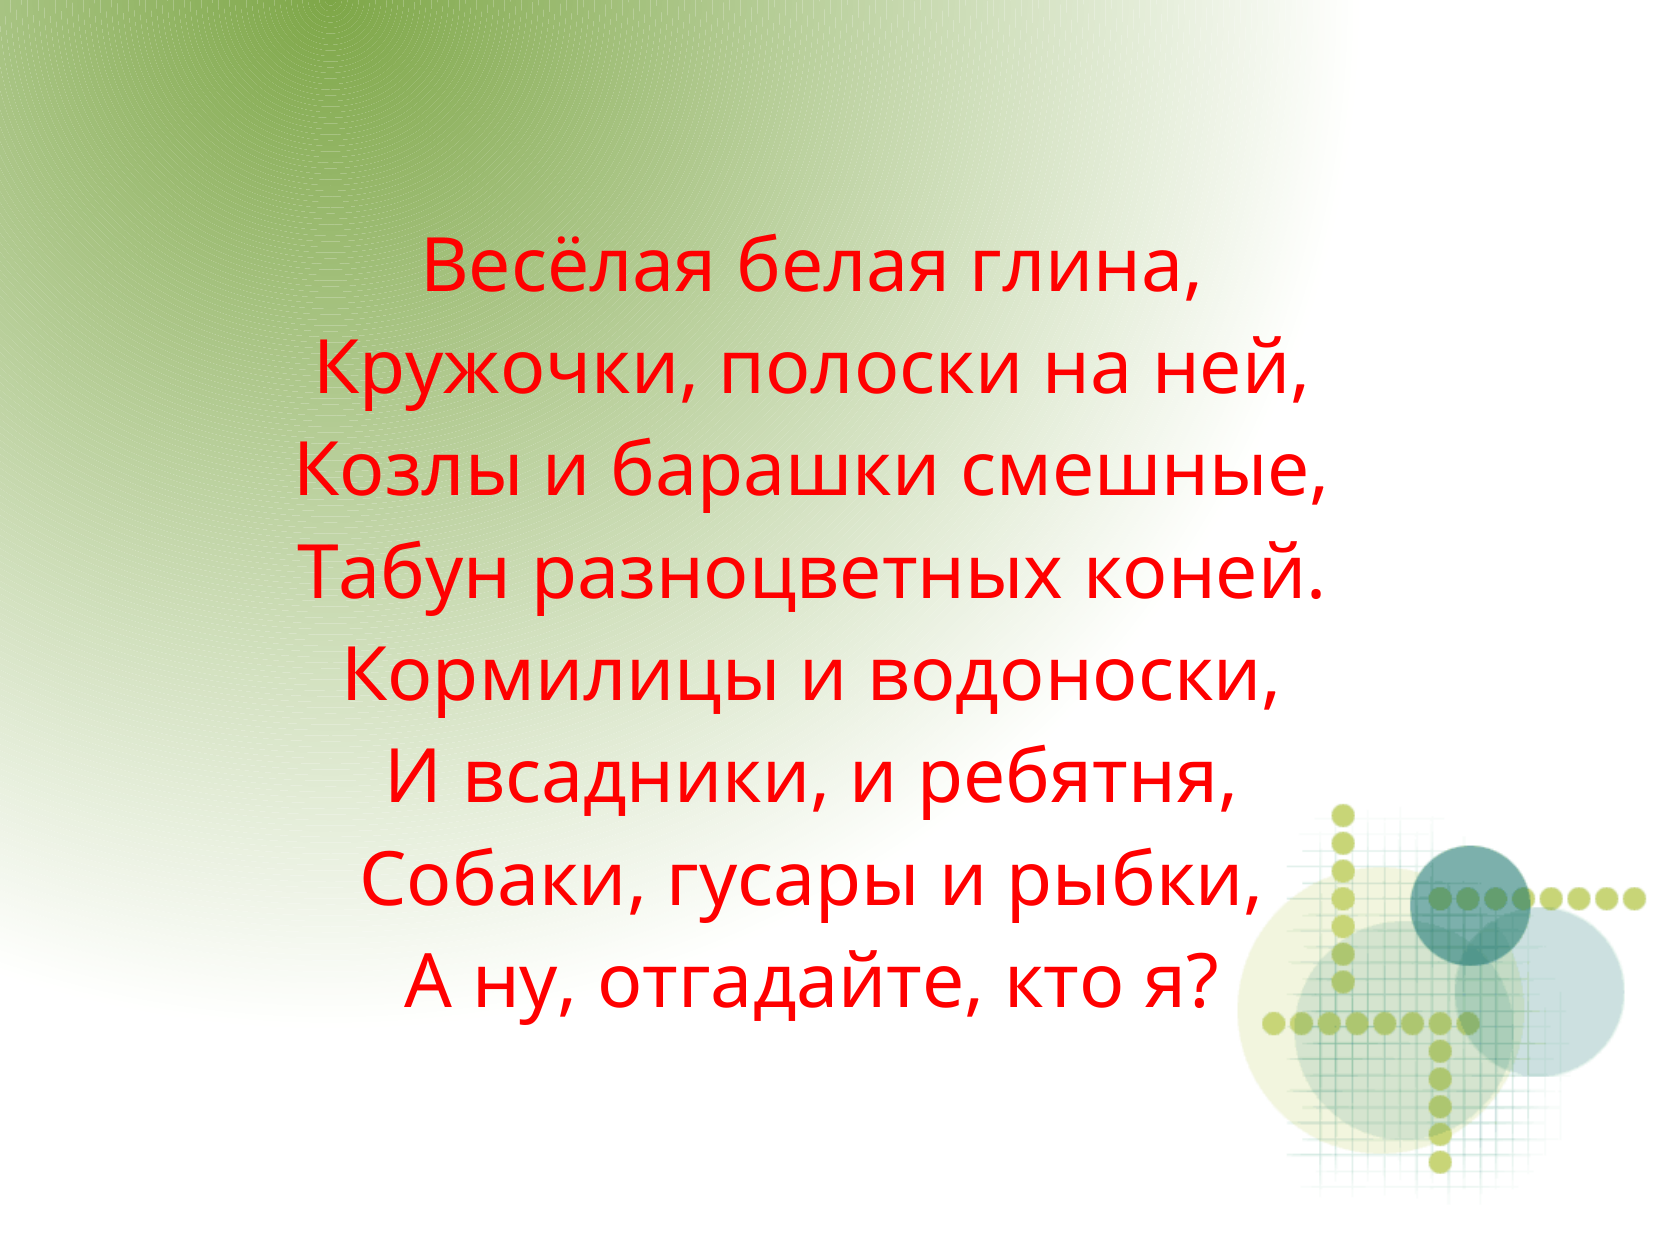

# Весёлая белая глина, Кружочки, полоски на ней, Козлы и барашки смешные, Табун разноцветных коней. Кормилицы и водоноски, И всадники, и ребятня, Собаки, гусары и рыбки, А ну, отгадайте, кто я?